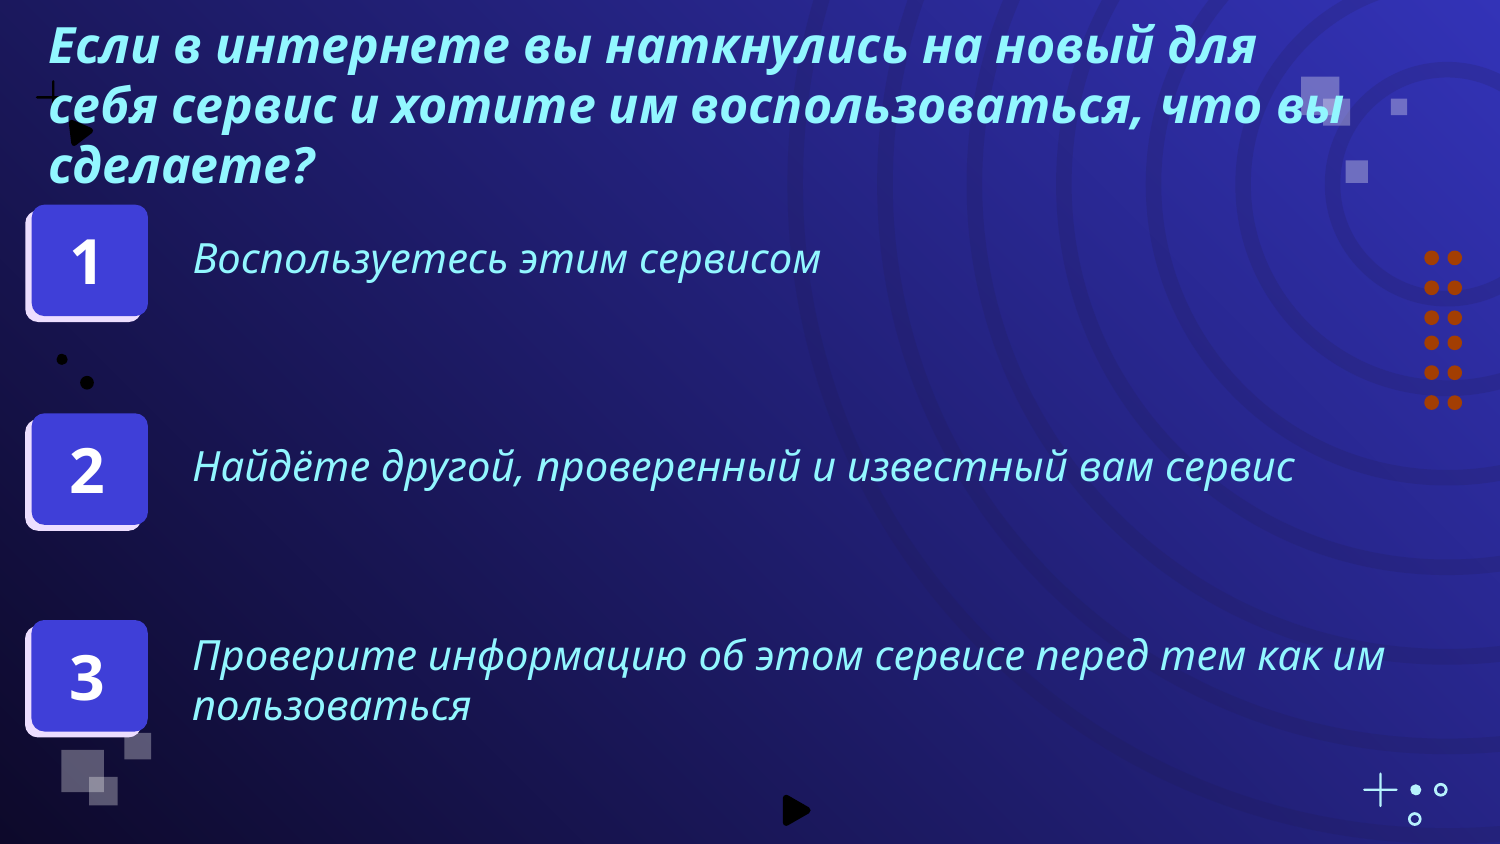

Если в интернете вы наткнулись на новый для себя сервис и хотите им воспользоваться, что вы сделаете?
Воспользуетесь этим сервисом
1
# Найдёте другой, проверенный и известный вам сервис
2
Проверите информацию об этом сервисе перед тем как им пользоваться
3